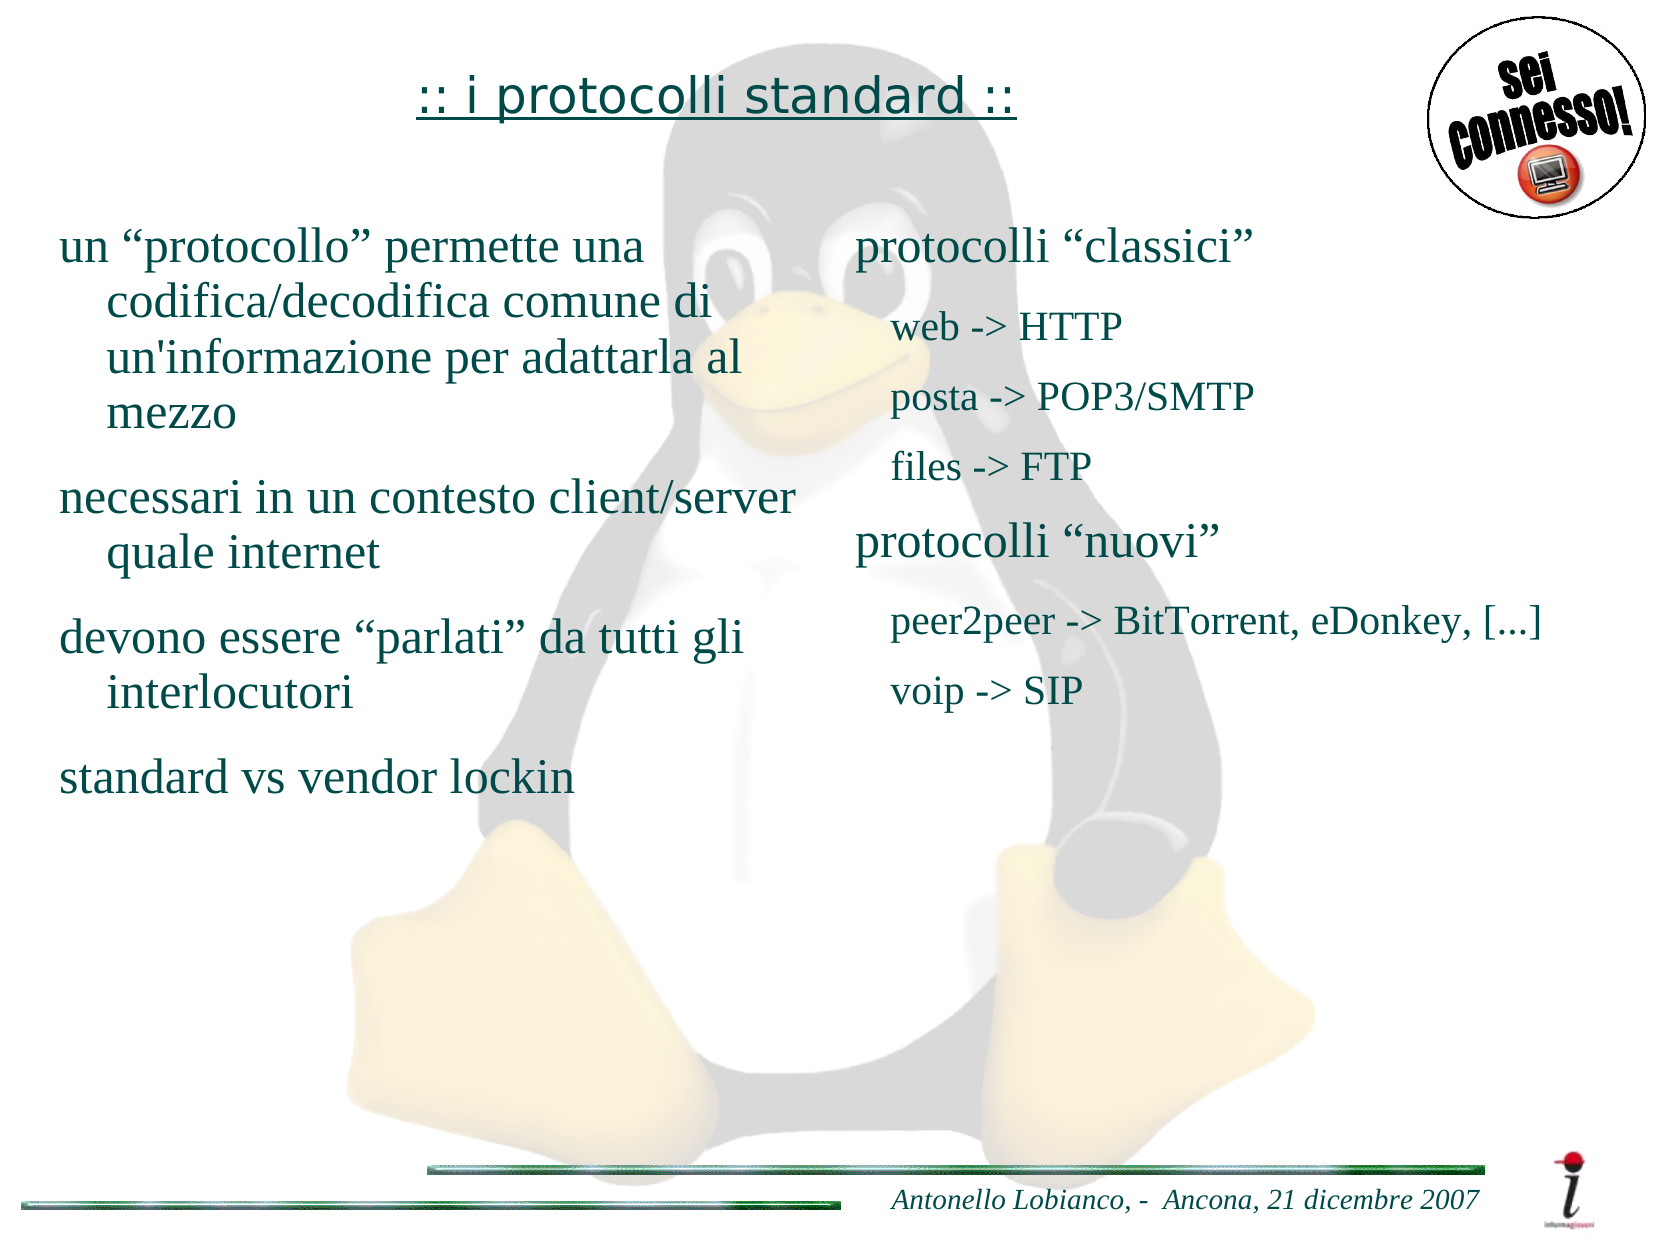

# :: i protocolli standard ::
un “protocollo” permette una codifica/decodifica comune di un'informazione per adattarla al mezzo
necessari in un contesto client/server quale internet
devono essere “parlati” da tutti gli interlocutori
standard vs vendor lockin
protocolli “classici”
web -> HTTP
posta -> POP3/SMTP
files -> FTP
protocolli “nuovi”
peer2peer -> BitTorrent, eDonkey, [...]
voip -> SIP